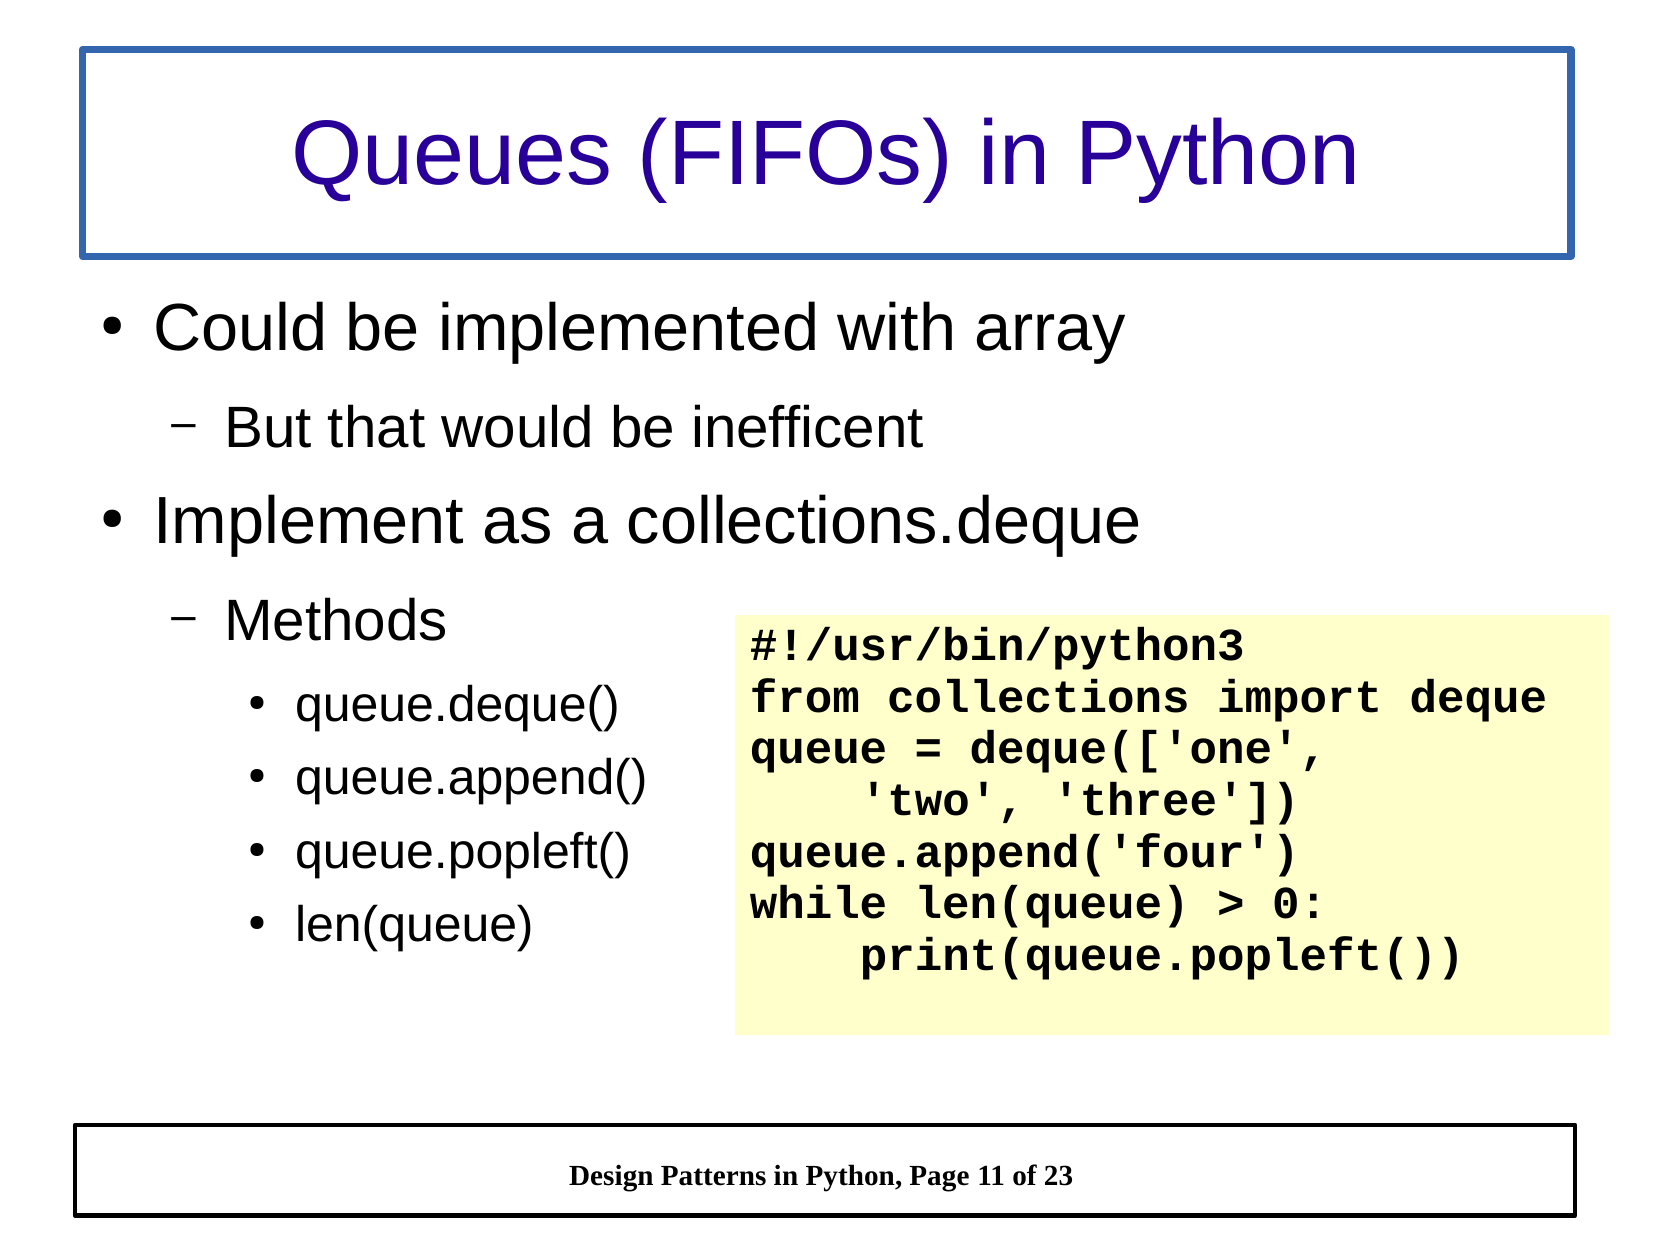

# Queues (FIFOs) in Python
Could be implemented with array
But that would be inefficent
Implement as a collections.deque
Methods
queue.deque()
queue.append()
queue.popleft()
len(queue)
#!/usr/bin/python3
from collections import deque
queue = deque(['one',
 'two', 'three'])
queue.append('four')
while len(queue) > 0:
 print(queue.popleft())